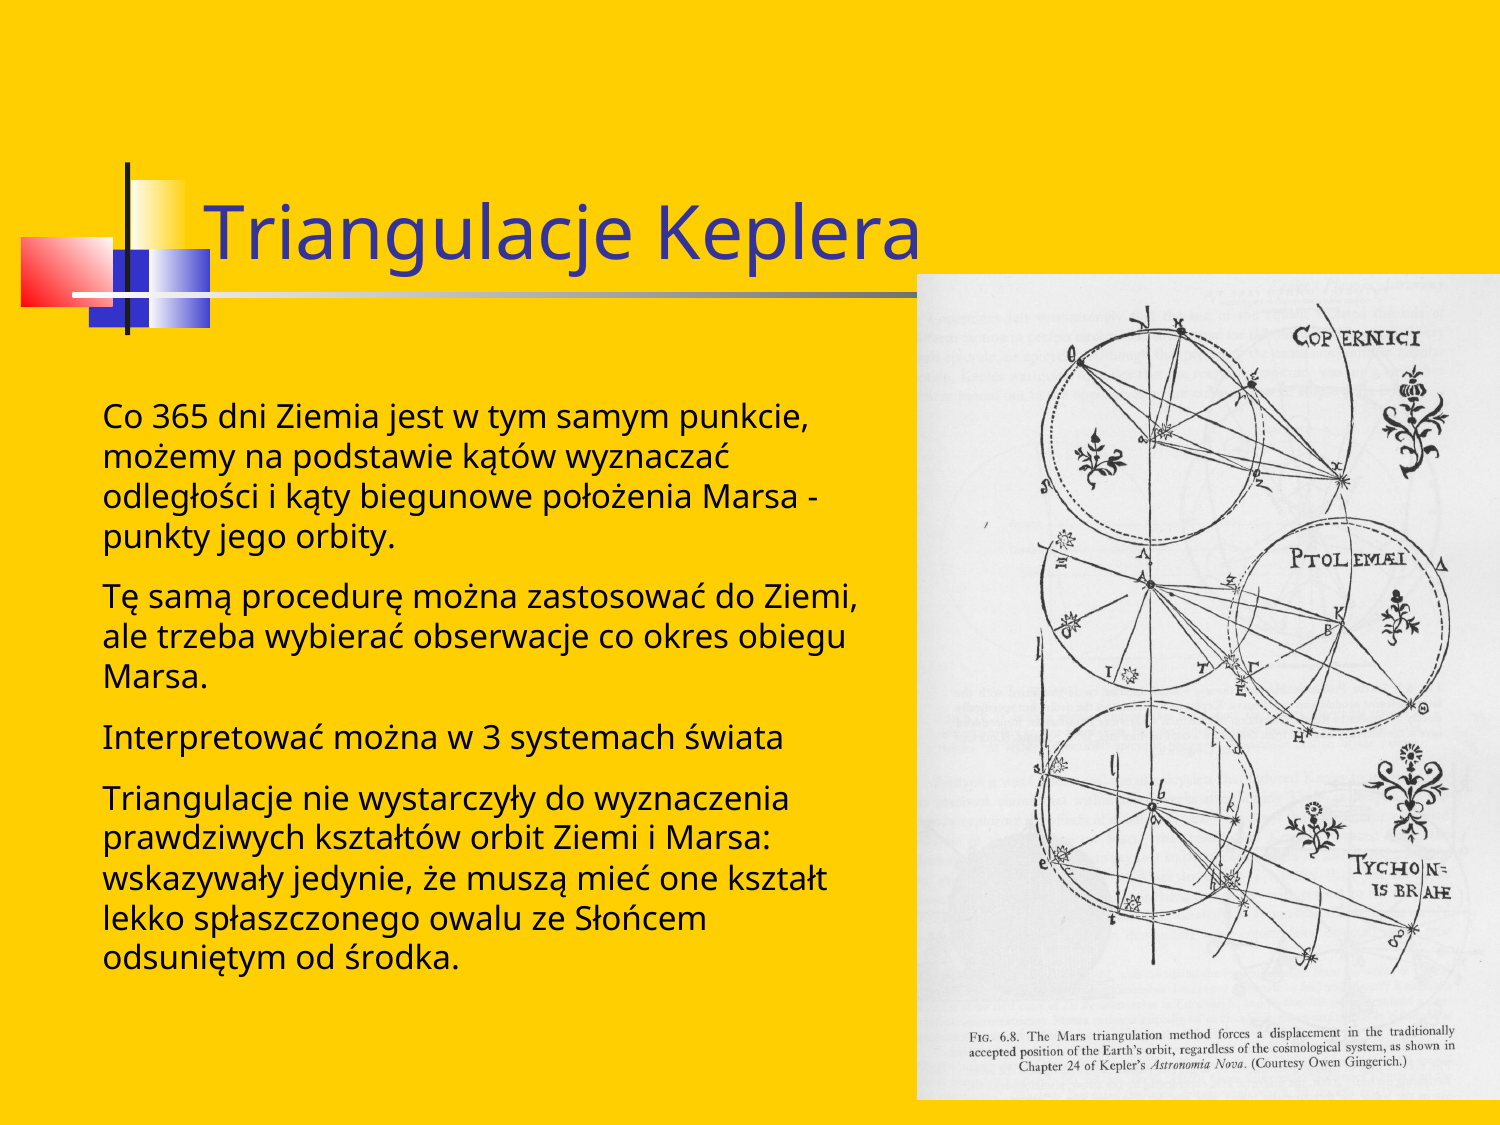

# Triangulacje Keplera
Co 365 dni Ziemia jest w tym samym punkcie, możemy na podstawie kątów wyznaczać odległości i kąty biegunowe położenia Marsa - punkty jego orbity.
Tę samą procedurę można zastosować do Ziemi, ale trzeba wybierać obserwacje co okres obiegu Marsa.
Interpretować można w 3 systemach świata
Triangulacje nie wystarczyły do wyznaczenia prawdziwych kształtów orbit Ziemi i Marsa: wskazywały jedynie, że muszą mieć one kształt lekko spłaszczonego owalu ze Słońcem odsuniętym od środka.